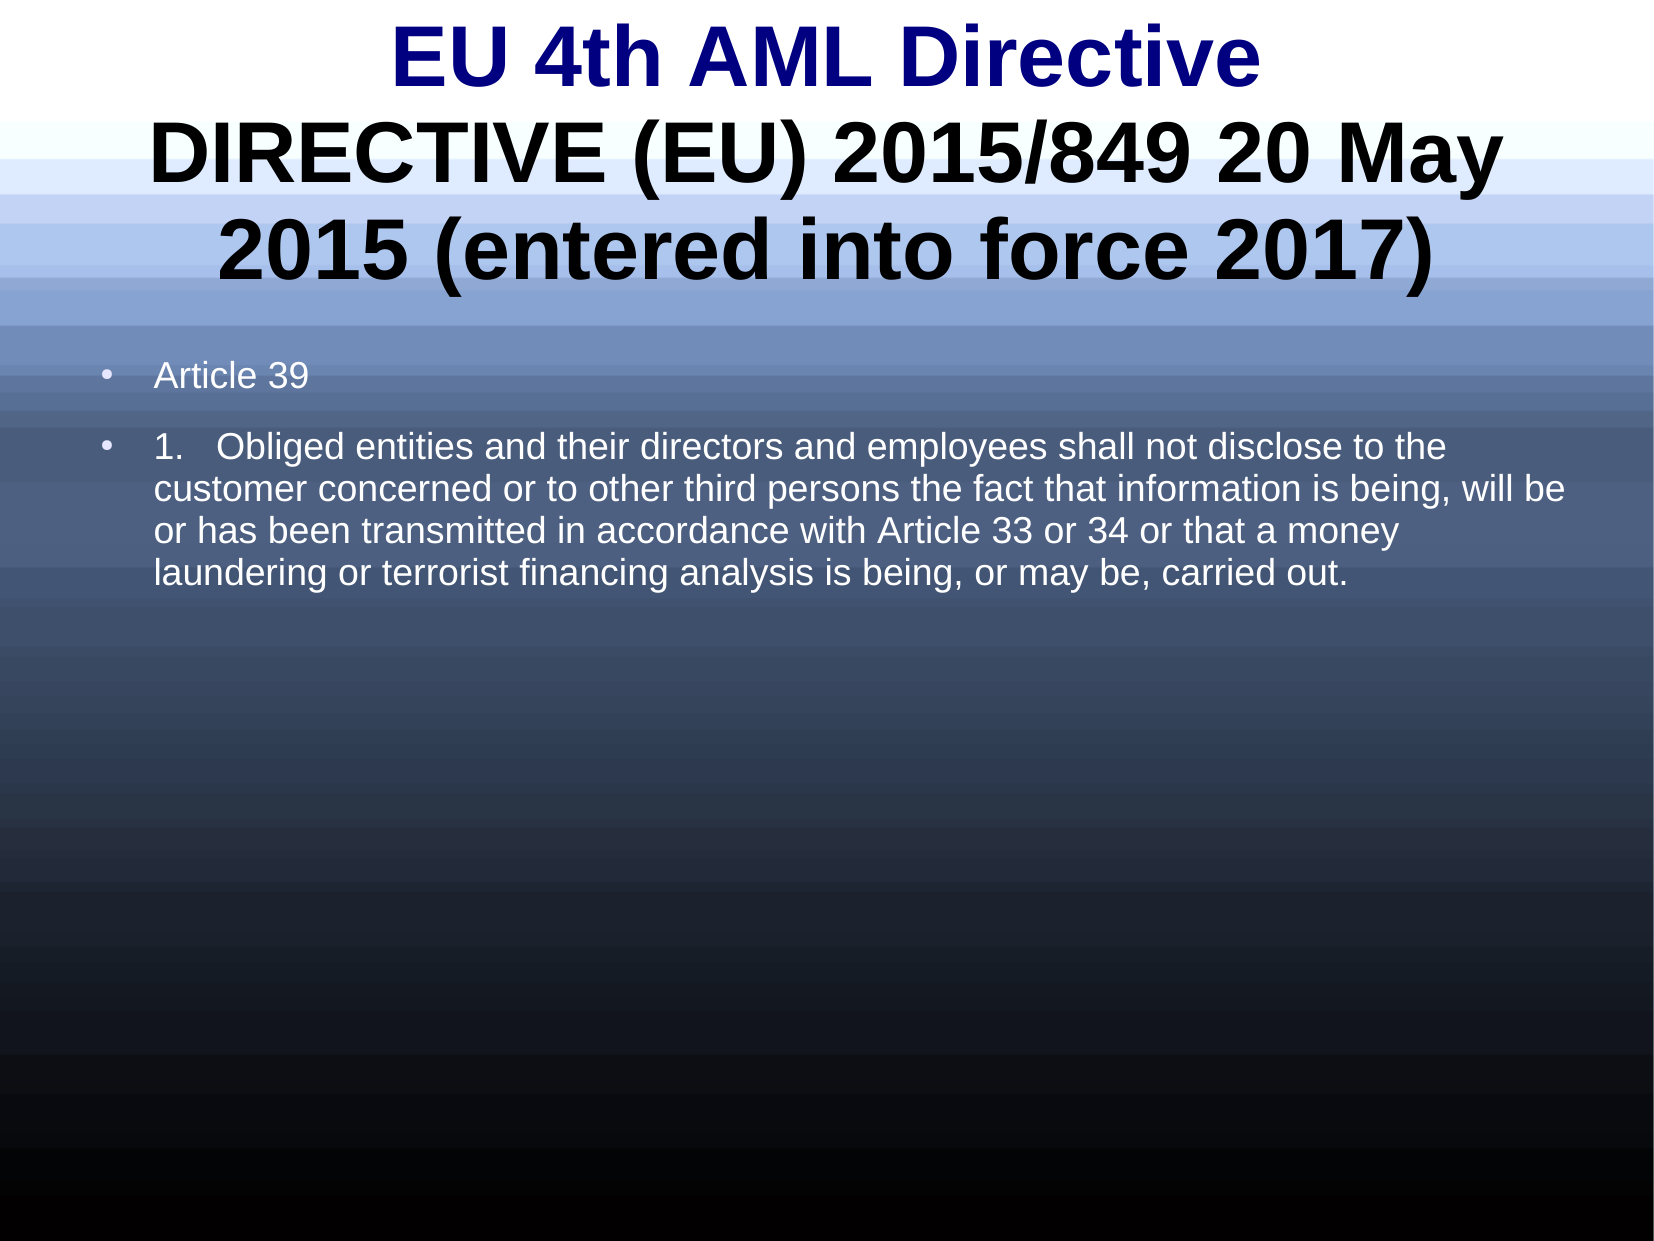

# EU 4th AML Directive DIRECTIVE (EU) 2015/849 20 May 2015 (entered into force 2017)
Article 39
1. Obliged entities and their directors and employees shall not disclose to the customer concerned or to other third persons the fact that information is being, will be or has been transmitted in accordance with Article 33 or 34 or that a money laundering or terrorist financing analysis is being, or may be, carried out.